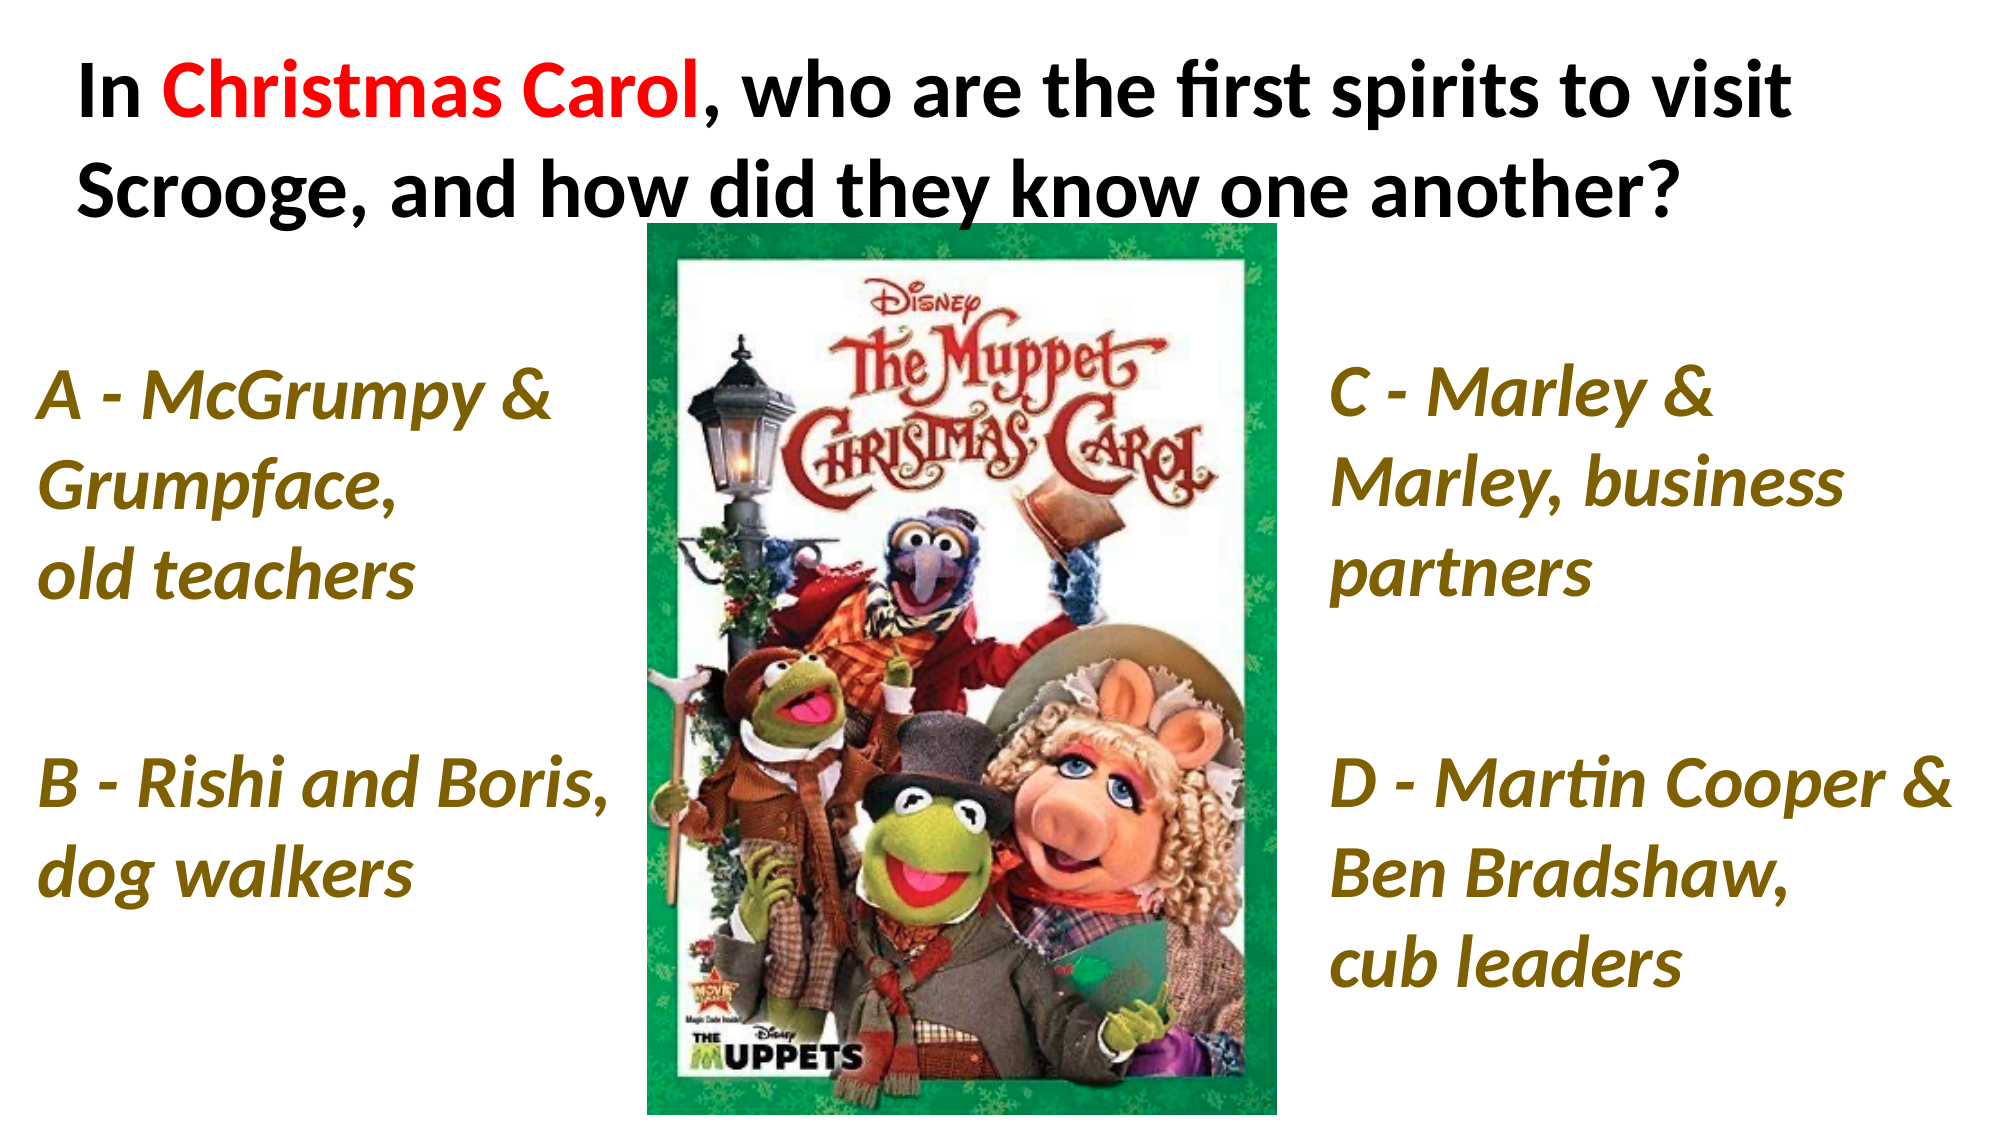

In Christmas Carol, who are the first spirits to visit Scrooge, and how did they know one another?
C - Marley & Marley, business partners
A - McGrumpy & Grumpface,
old teachers
B - Rishi and Boris,
dog walkers
D - Martin Cooper & Ben Bradshaw,
cub leaders